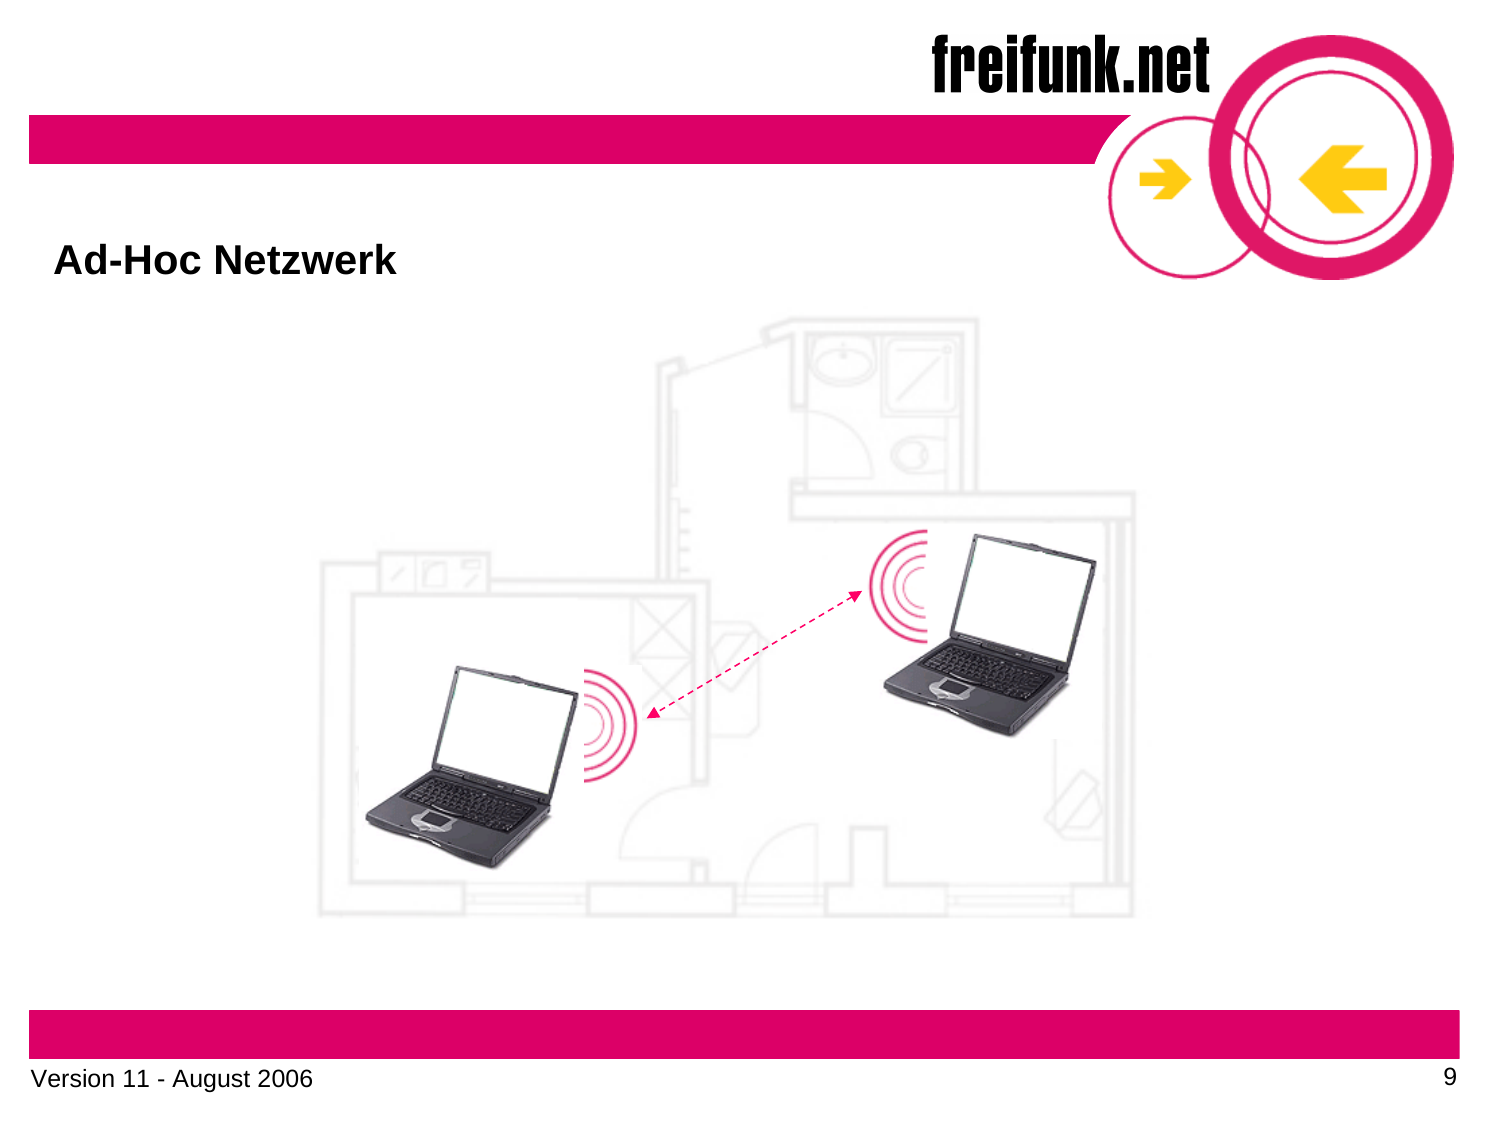

Ad-Hoc Netzwerk
9
Version 11 - August 2006